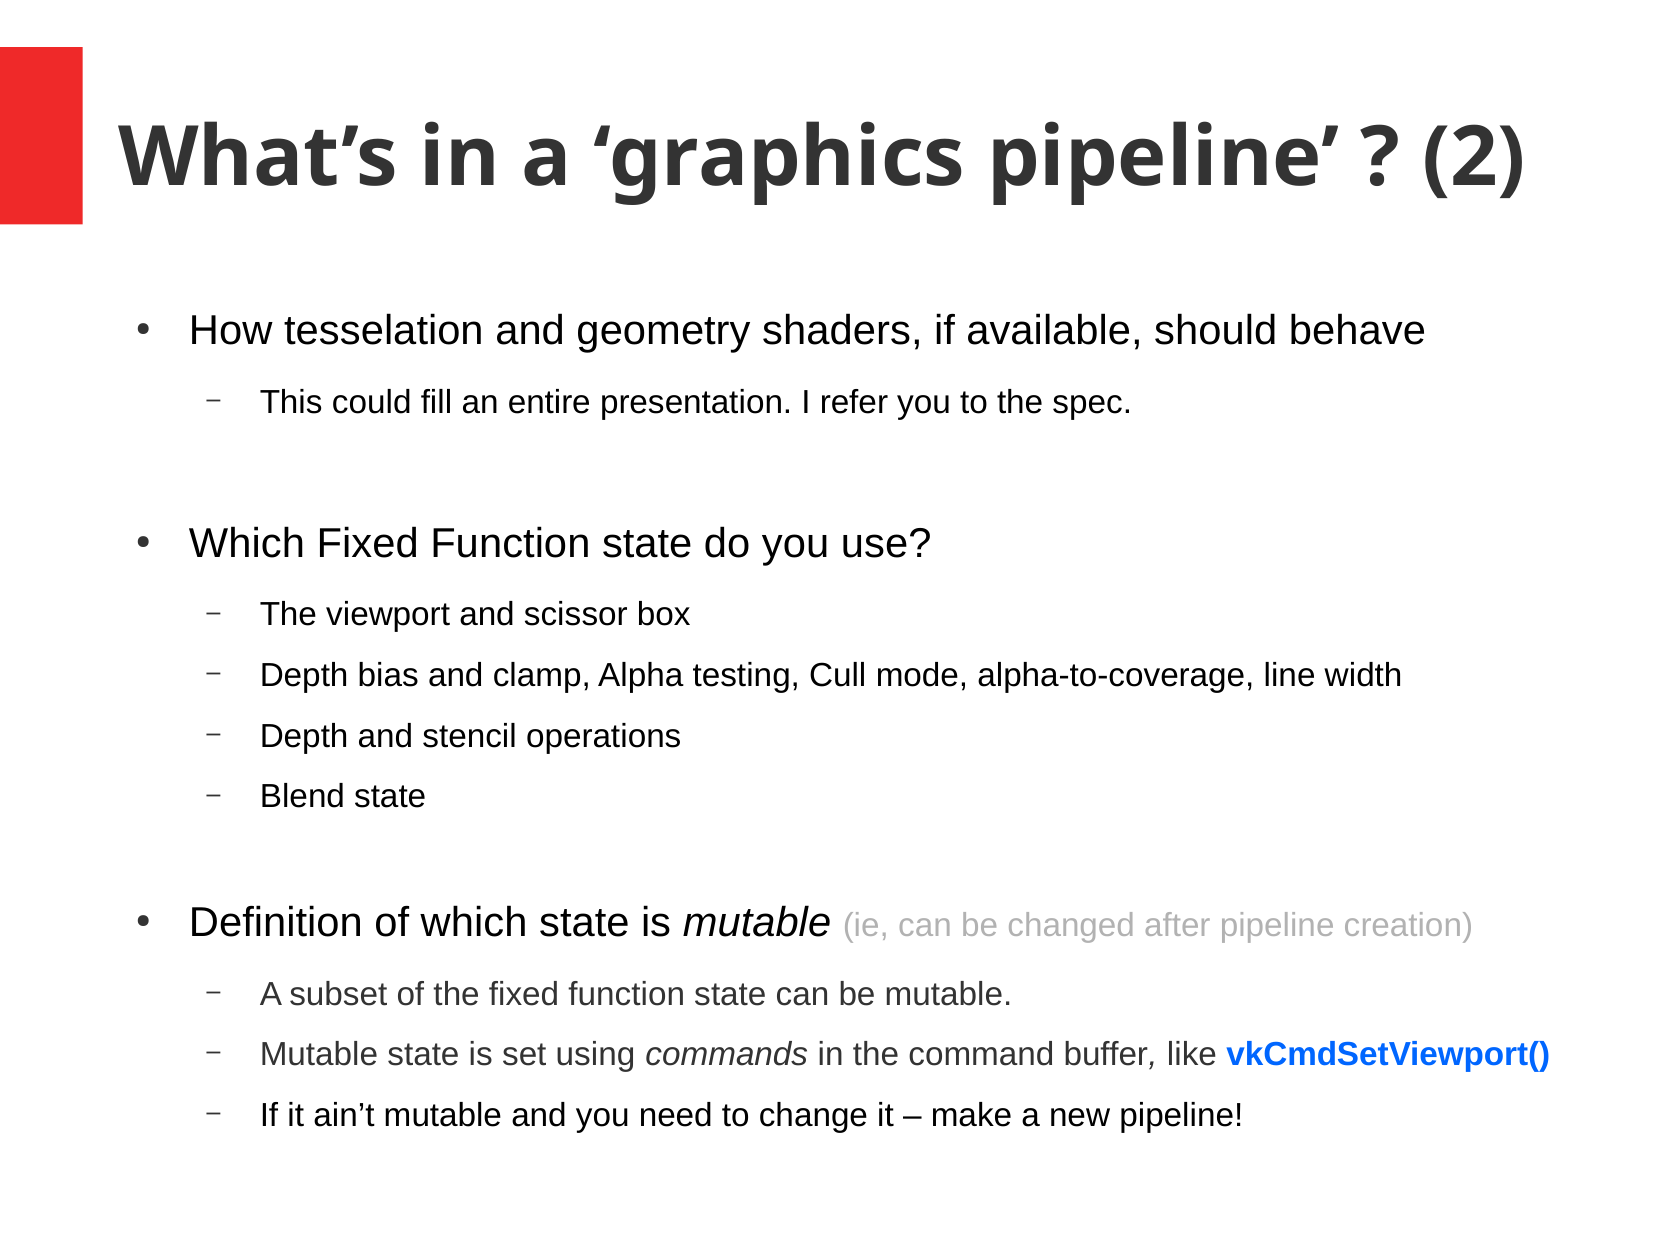

# What’s in a ‘graphics pipeline’ ? (2)
How tesselation and geometry shaders, if available, should behave
This could fill an entire presentation. I refer you to the spec.
Which Fixed Function state do you use?
The viewport and scissor box
Depth bias and clamp, Alpha testing, Cull mode, alpha-to-coverage, line width
Depth and stencil operations
Blend state
Definition of which state is mutable (ie, can be changed after pipeline creation)
A subset of the fixed function state can be mutable.
Mutable state is set using commands in the command buffer, like vkCmdSetViewport()
If it ain’t mutable and you need to change it – make a new pipeline!